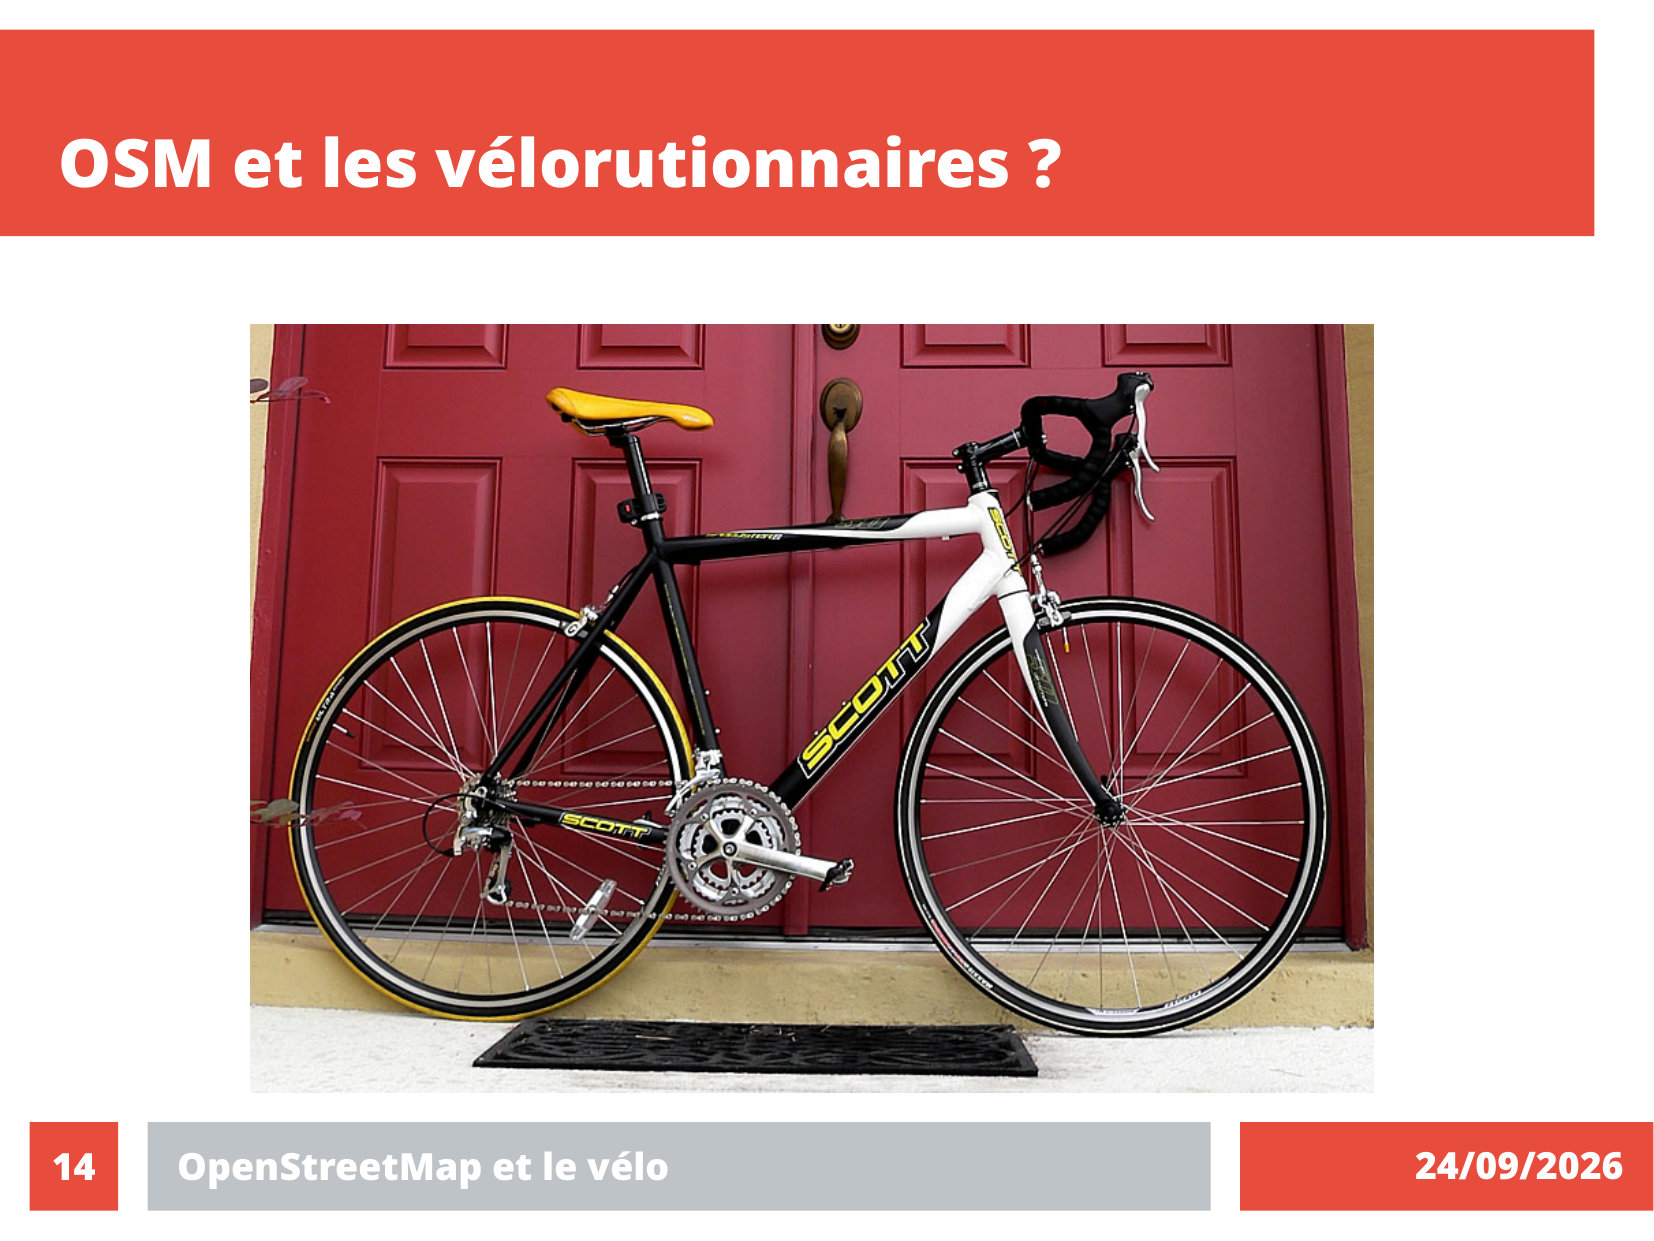

# OSM et les vélorutionnaires ?
14
OpenStreetMap et le vélo